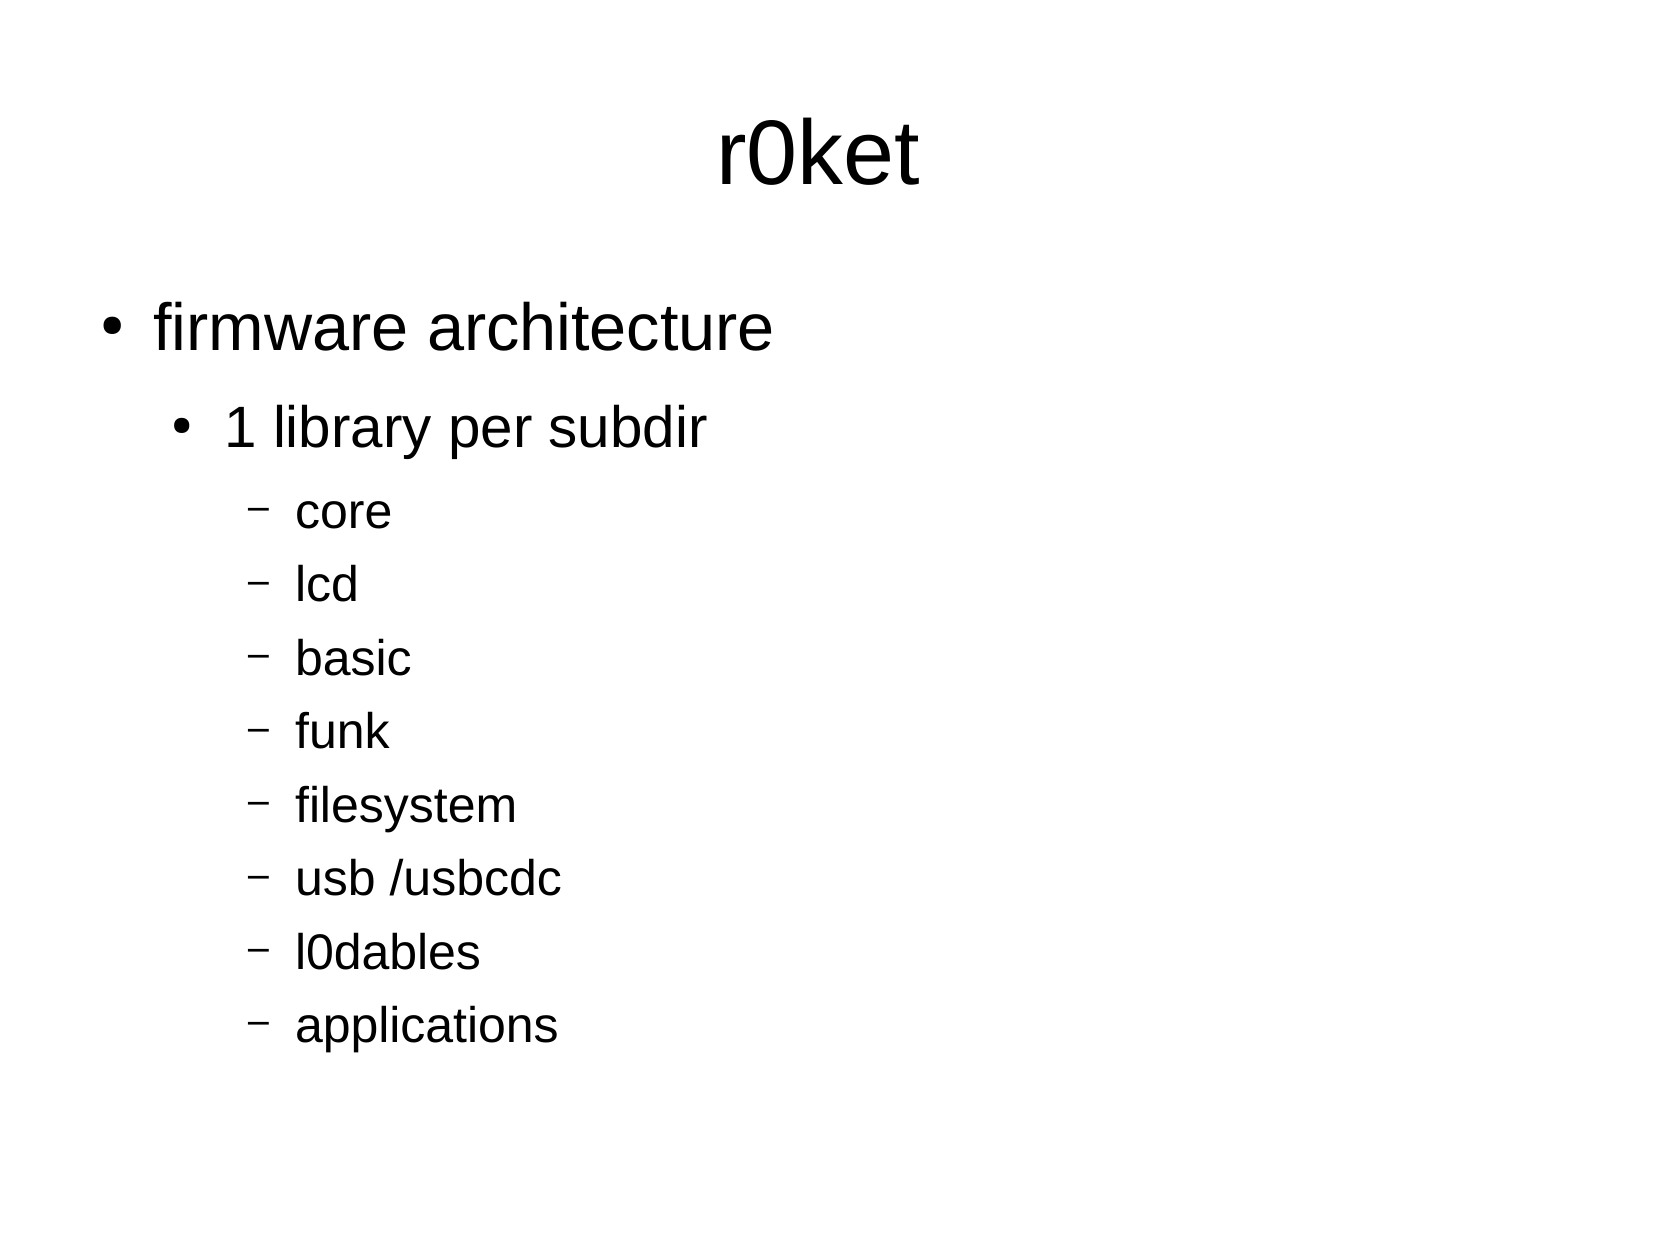

# r0ket
firmware architecture
1 library per subdir
core
lcd
basic
funk
filesystem
usb /usbcdc
l0dables
applications